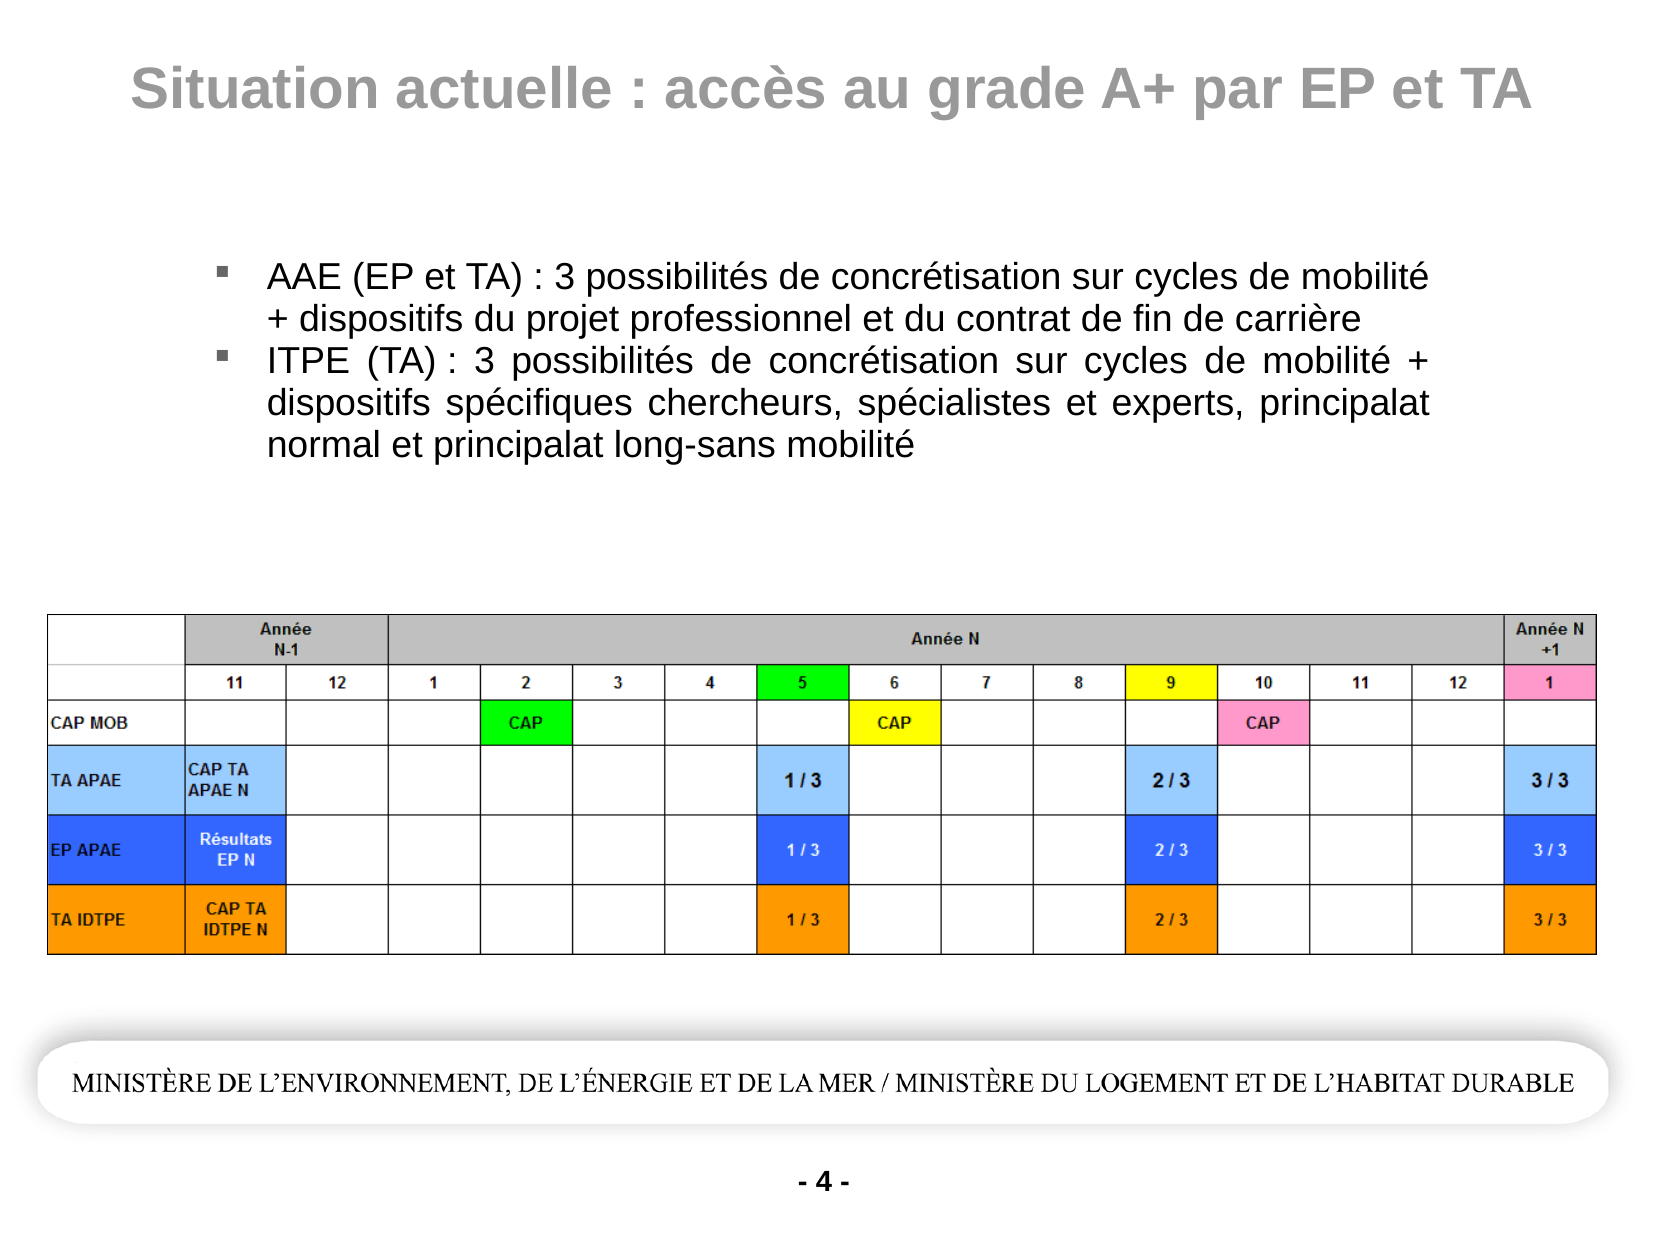

# Situation actuelle : accès au grade A+ par EP et TA
AAE (EP et TA) : 3 possibilités de concrétisation sur cycles de mobilité + dispositifs du projet professionnel et du contrat de fin de carrière
ITPE (TA) : 3 possibilités de concrétisation sur cycles de mobilité + dispositifs spécifiques chercheurs, spécialistes et experts, principalat normal et principalat long-sans mobilité